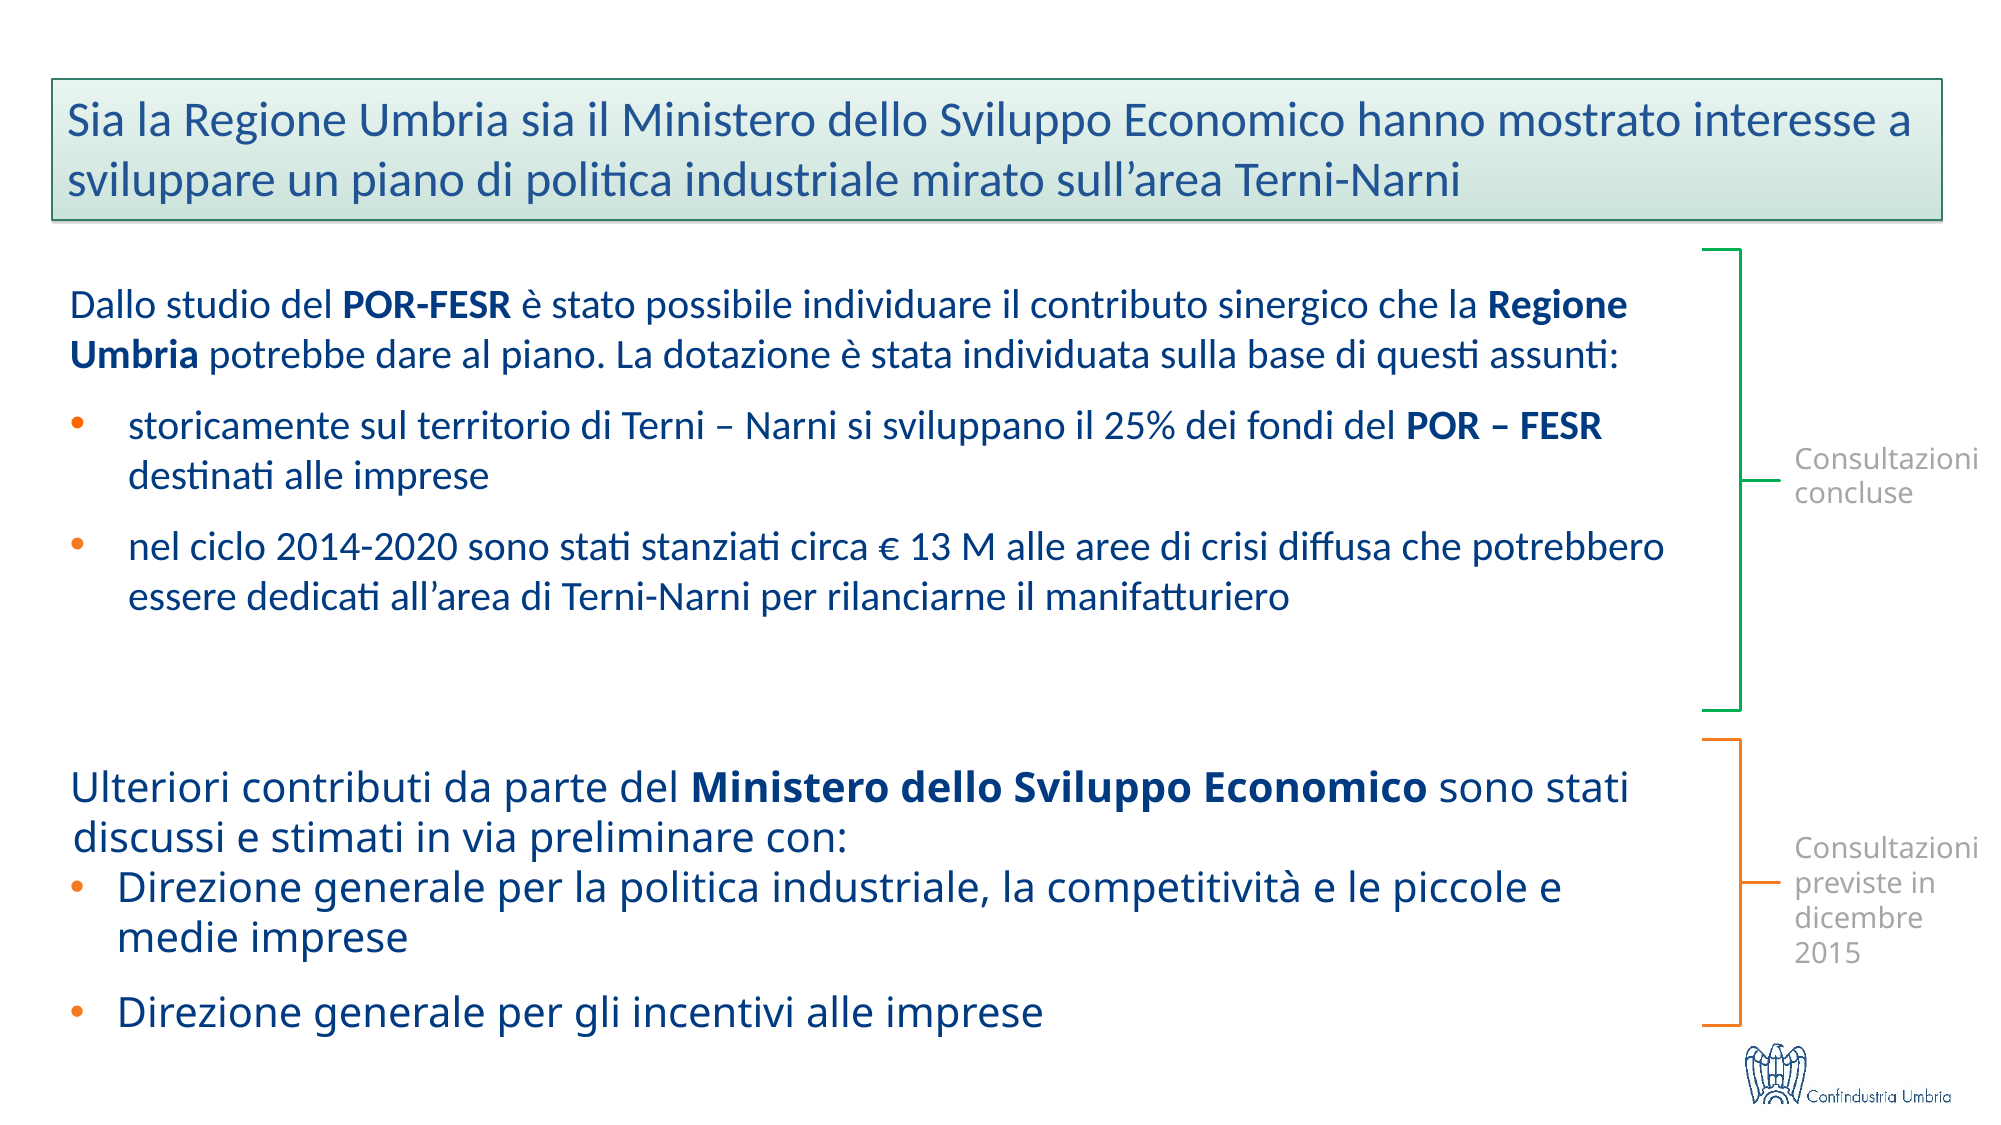

# Sia la Regione Umbria sia il Ministero dello Sviluppo Economico hanno mostrato interesse a sviluppare un piano di politica industriale mirato sull’area Terni-Narni
Dallo studio del POR-FESR è stato possibile individuare il contributo sinergico che la Regione Umbria potrebbe dare al piano. La dotazione è stata individuata sulla base di questi assunti:
storicamente sul territorio di Terni – Narni si sviluppano il 25% dei fondi del POR – FESR destinati alle imprese
nel ciclo 2014-2020 sono stati stanziati circa € 13 M alle aree di crisi diffusa che potrebbero essere dedicati all’area di Terni-Narni per rilanciarne il manifatturiero
Consultazioni concluse
Ulteriori contributi da parte del Ministero dello Sviluppo Economico sono stati discussi e stimati in via preliminare con:
Direzione generale per la politica industriale, la competitività e le piccole e medie imprese
Direzione generale per gli incentivi alle imprese
Consultazioni previste in dicembre 2015